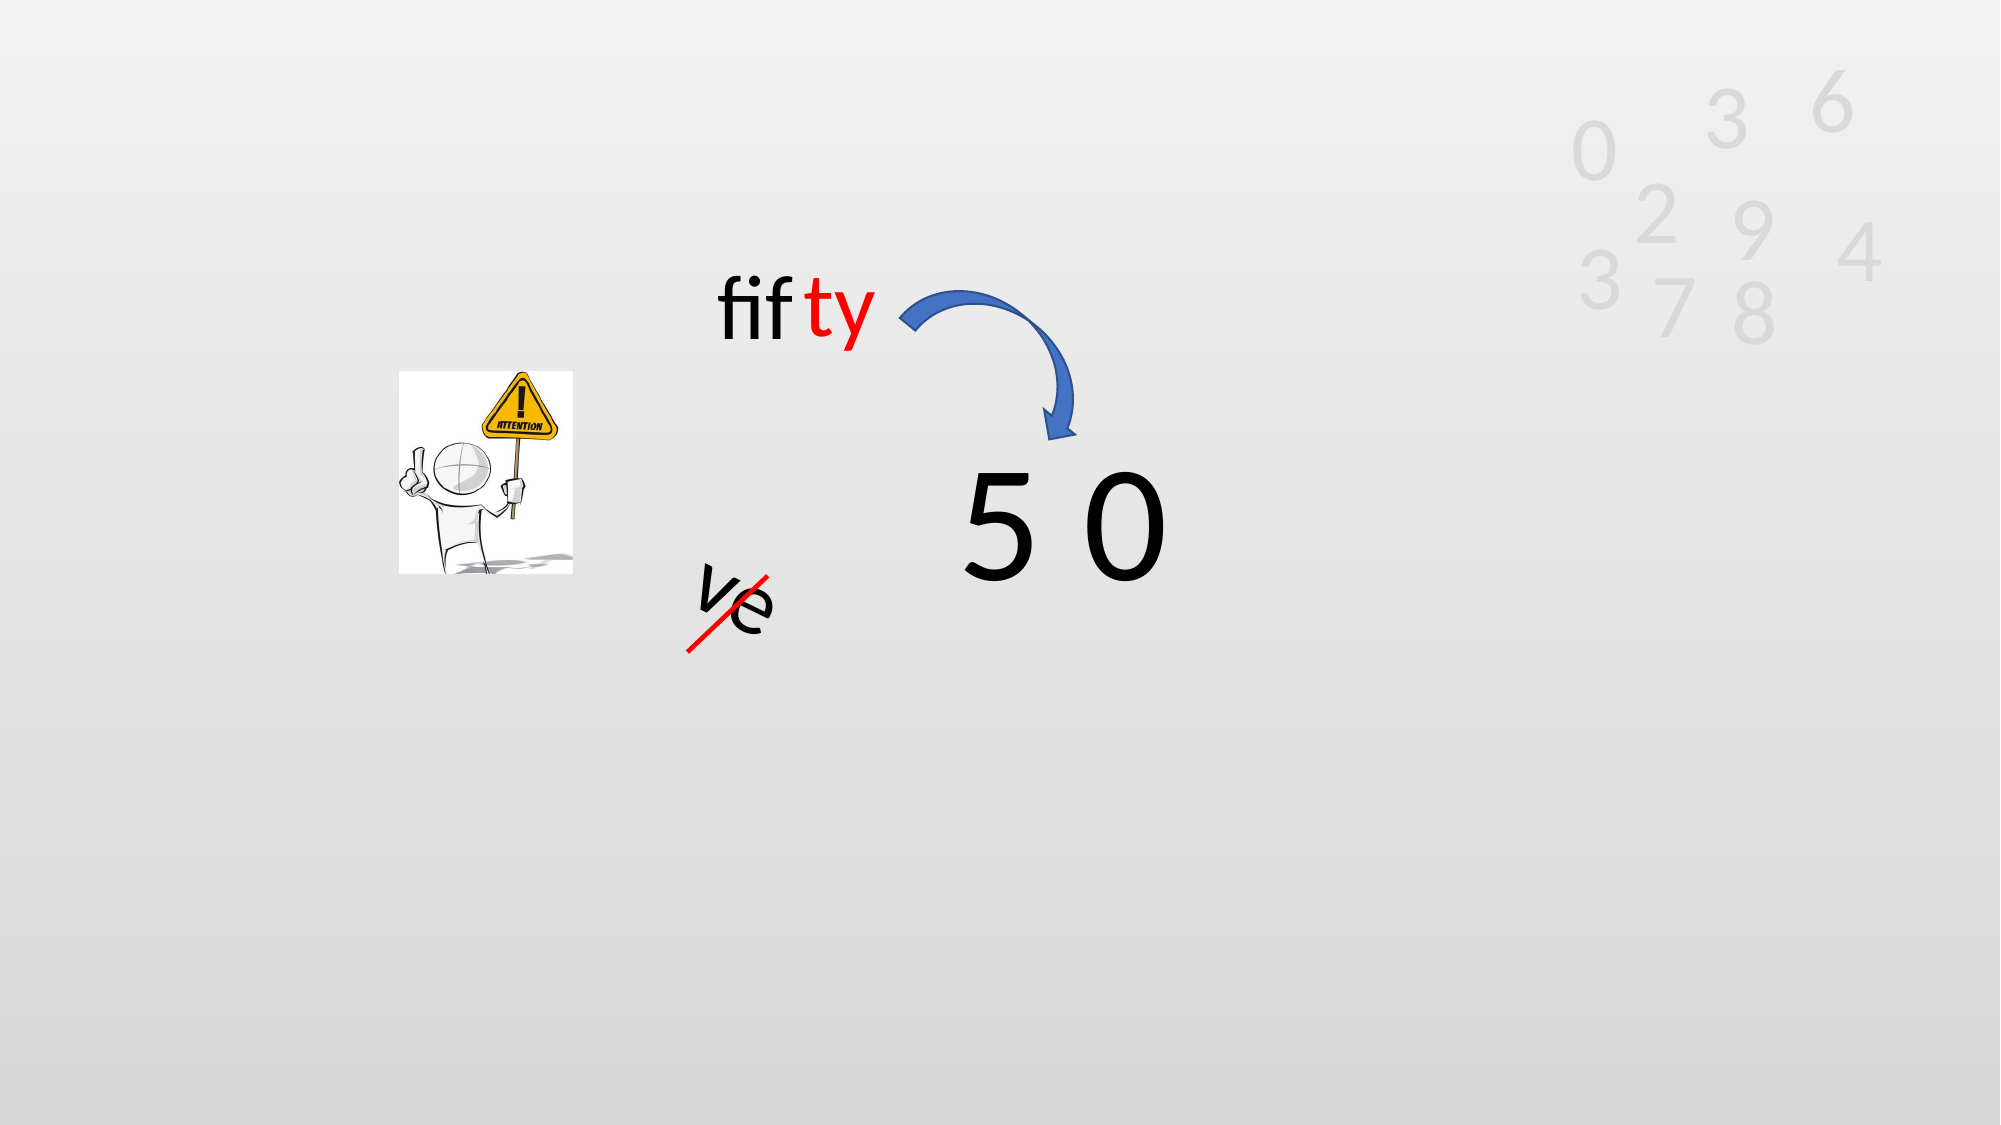

6
3
0
2
9
4
3
ty
7
fif
8
5
0
ve